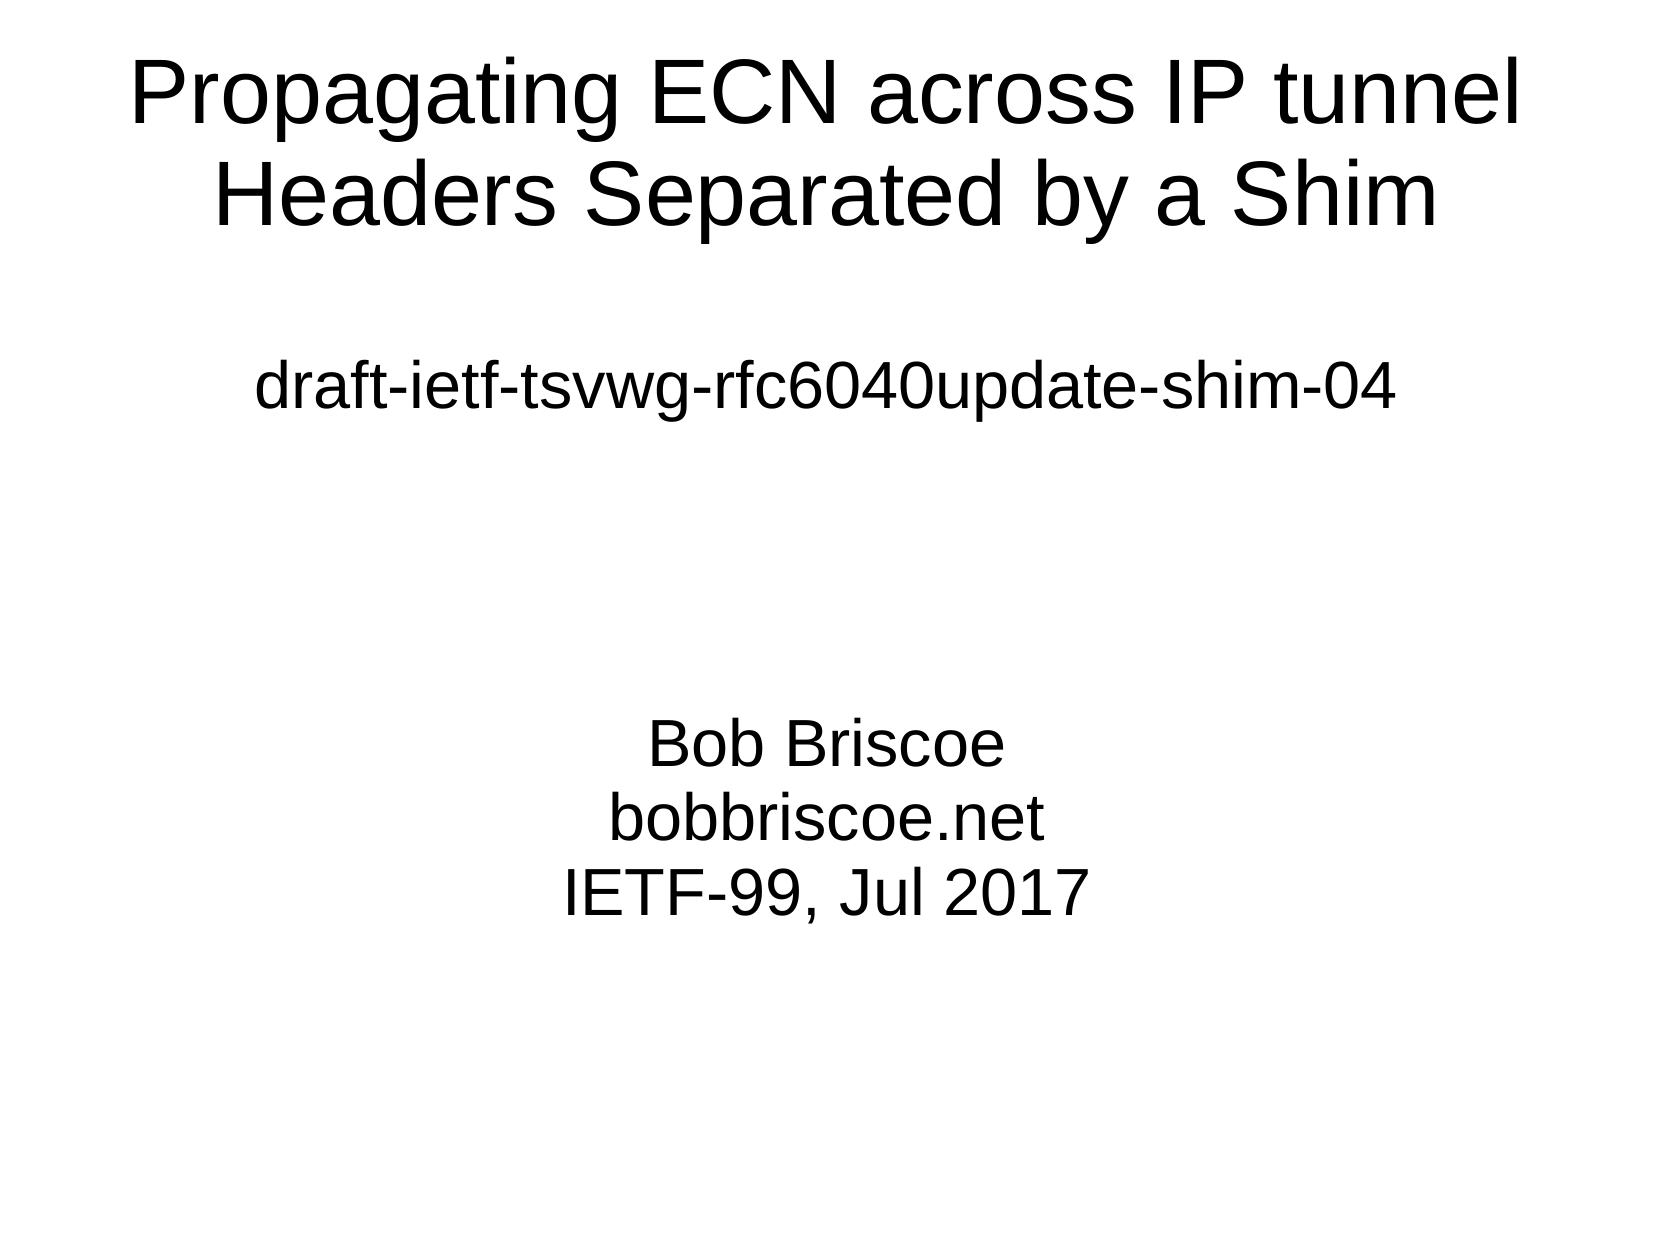

# Propagating ECN across IP tunnel Headers Separated by a Shim draft-ietf-tsvwg-rfc6040update-shim-04
Bob Briscoe
bobbriscoe.net
IETF-99, Jul 2017